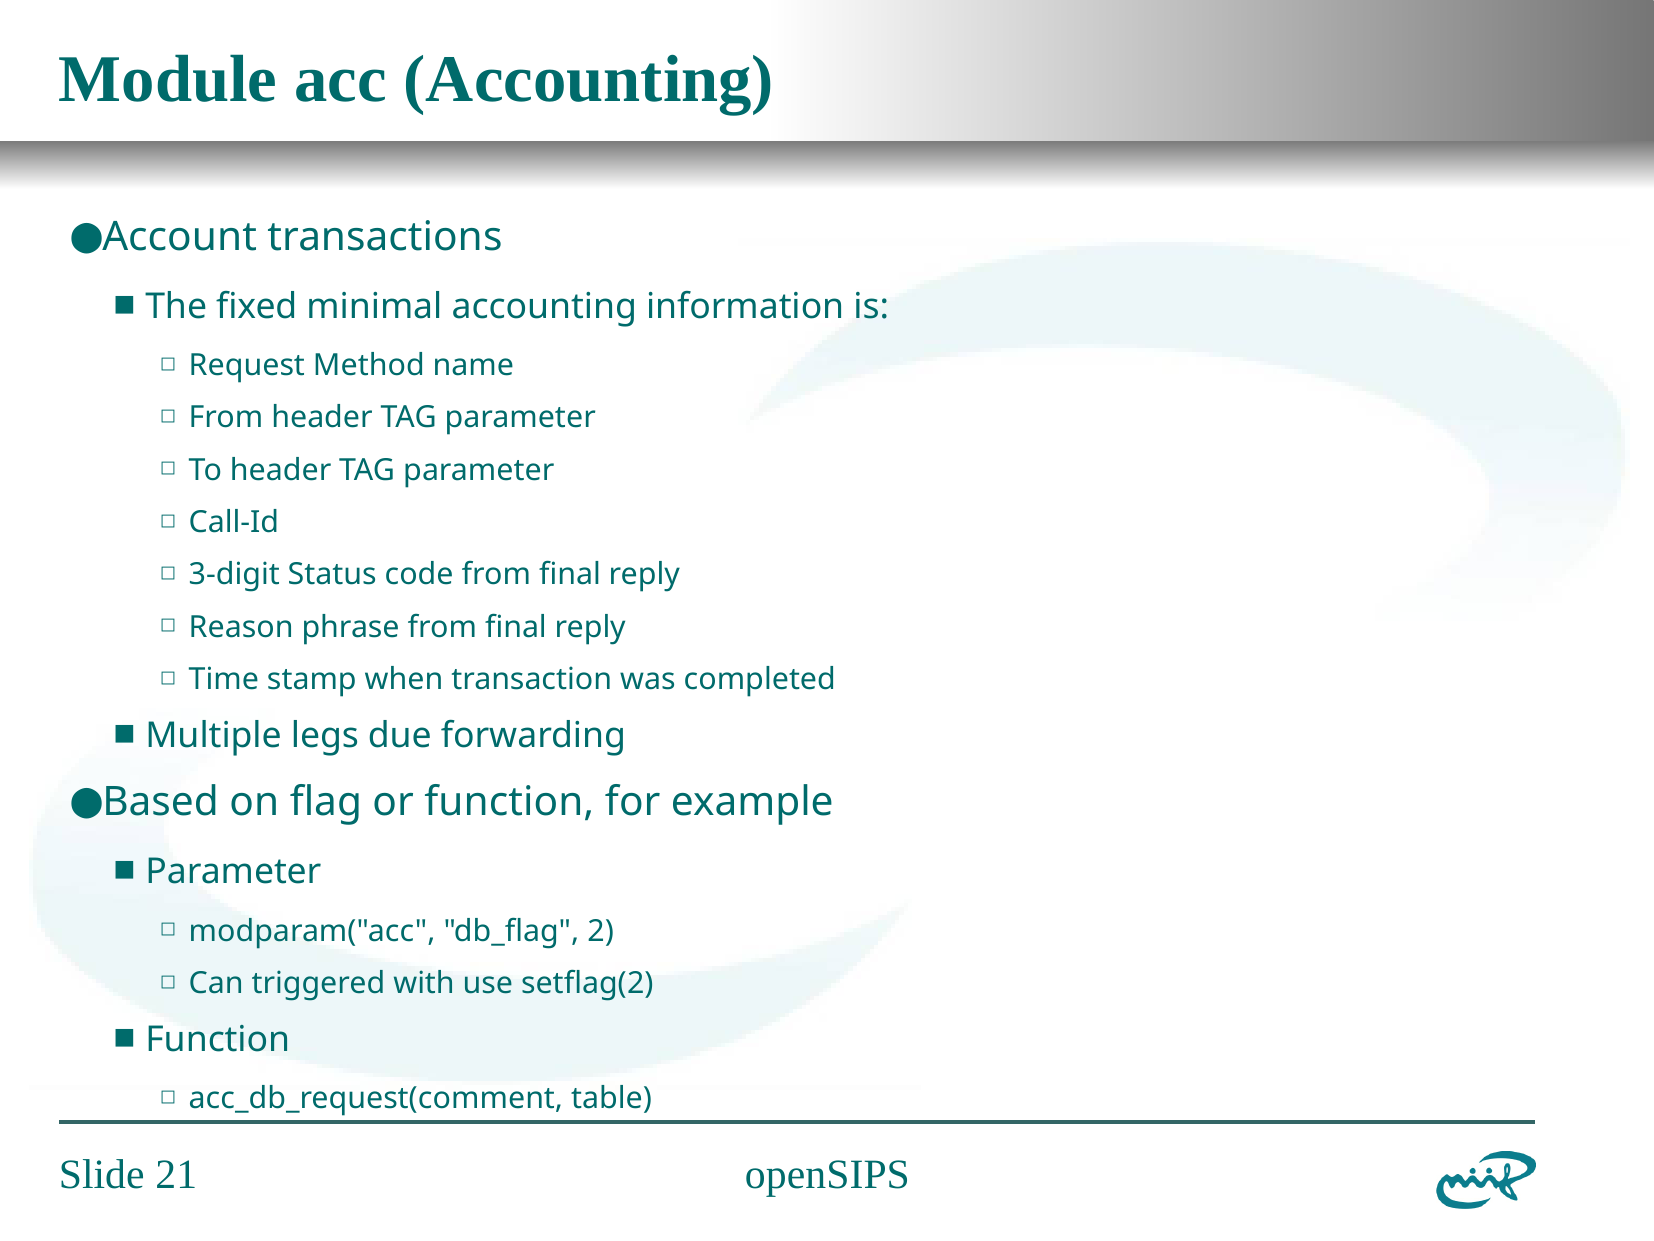

Module acc (Accounting)
# Account transactions
The fixed minimal accounting information is:
Request Method name
From header TAG parameter
To header TAG parameter
Call-Id
3-digit Status code from final reply
Reason phrase from final reply
Time stamp when transaction was completed
Multiple legs due forwarding
Based on flag or function, for example
Parameter
modparam("acc", "db_flag", 2)
Can triggered with use setflag(2)
Function
acc_db_request(comment, table)
21
openSIPS